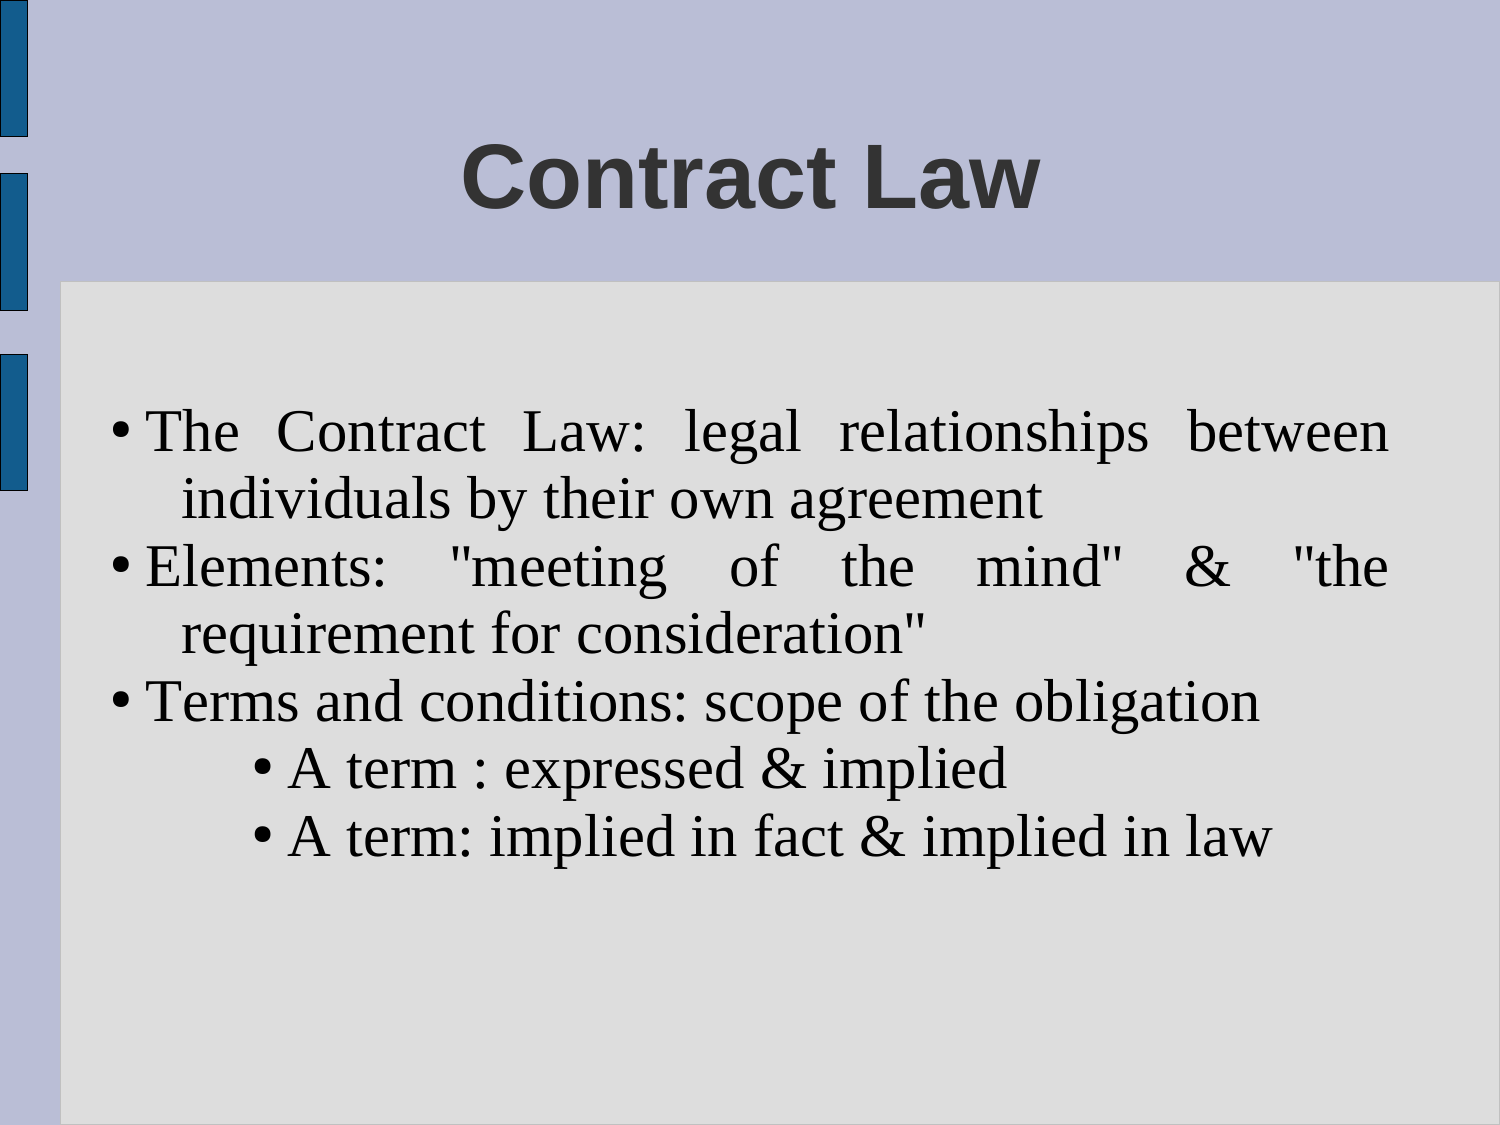

Contract Law
# The Contract Law: legal relationships between individuals by their own agreement
Elements: ''meeting of the mind'' & ''the requirement for consideration''
Terms and conditions: scope of the obligation
A term : expressed & implied
A term: implied in fact & implied in law